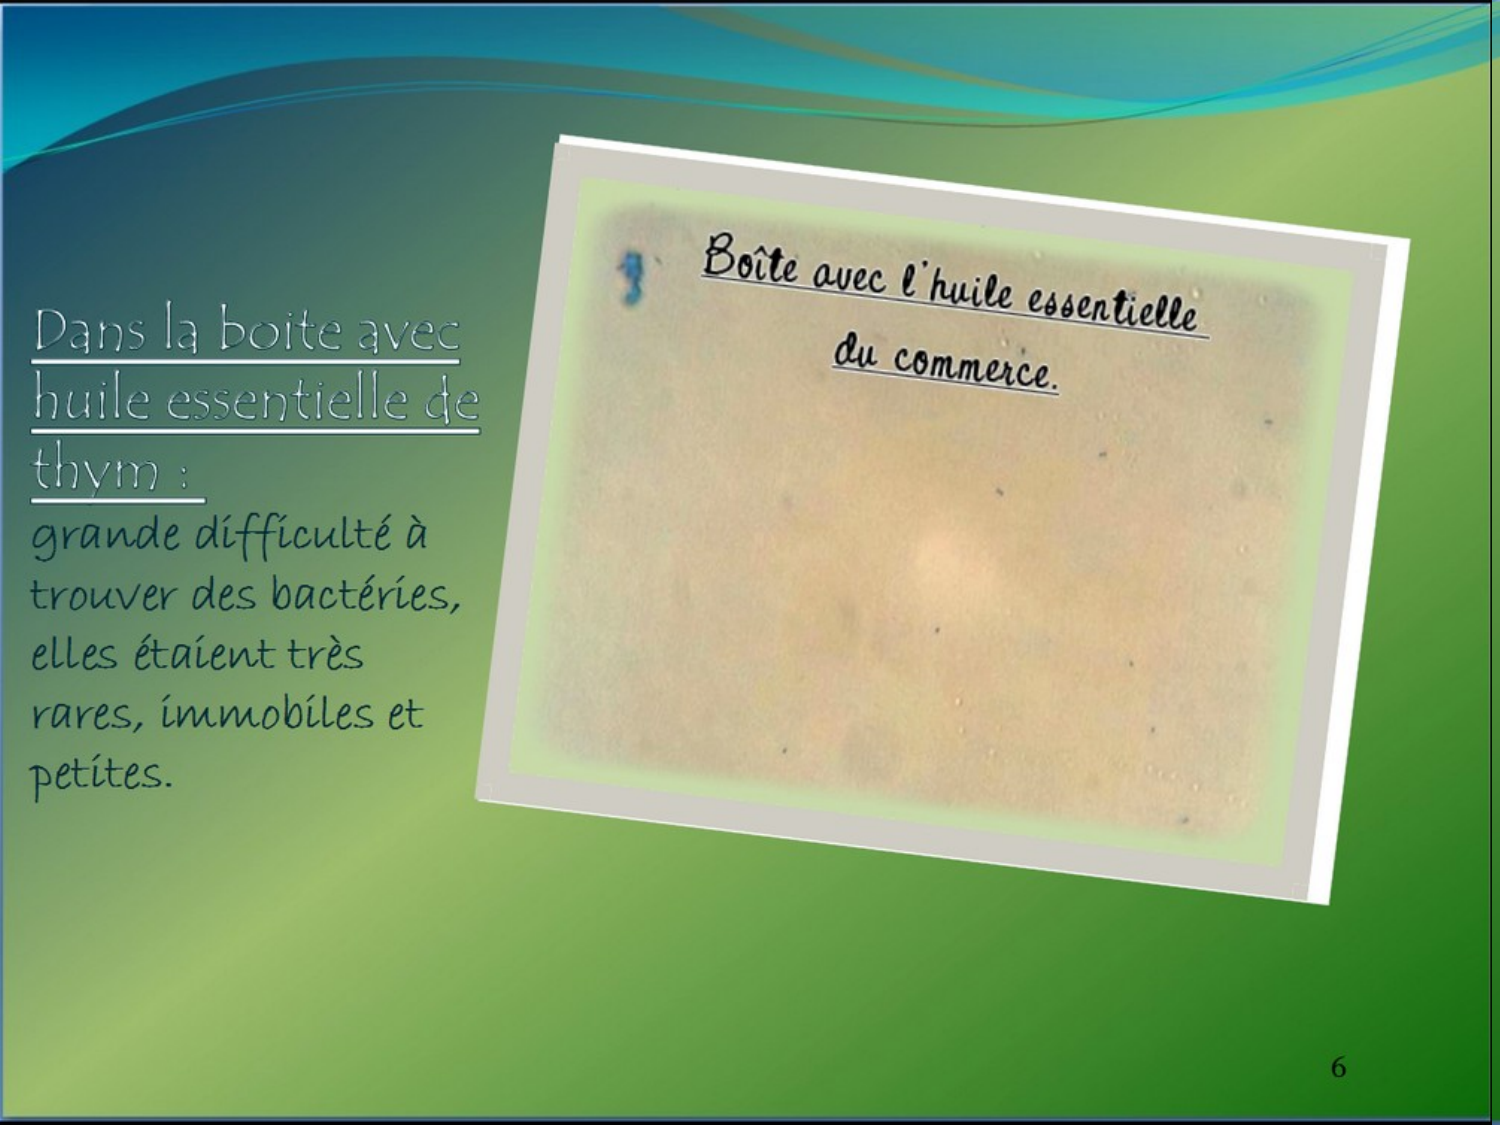

# Dans la boite avec huile essentielle de thym : grande difficulté à trouver des bactéries, elles étaient très rares, immobiles et petites.
6